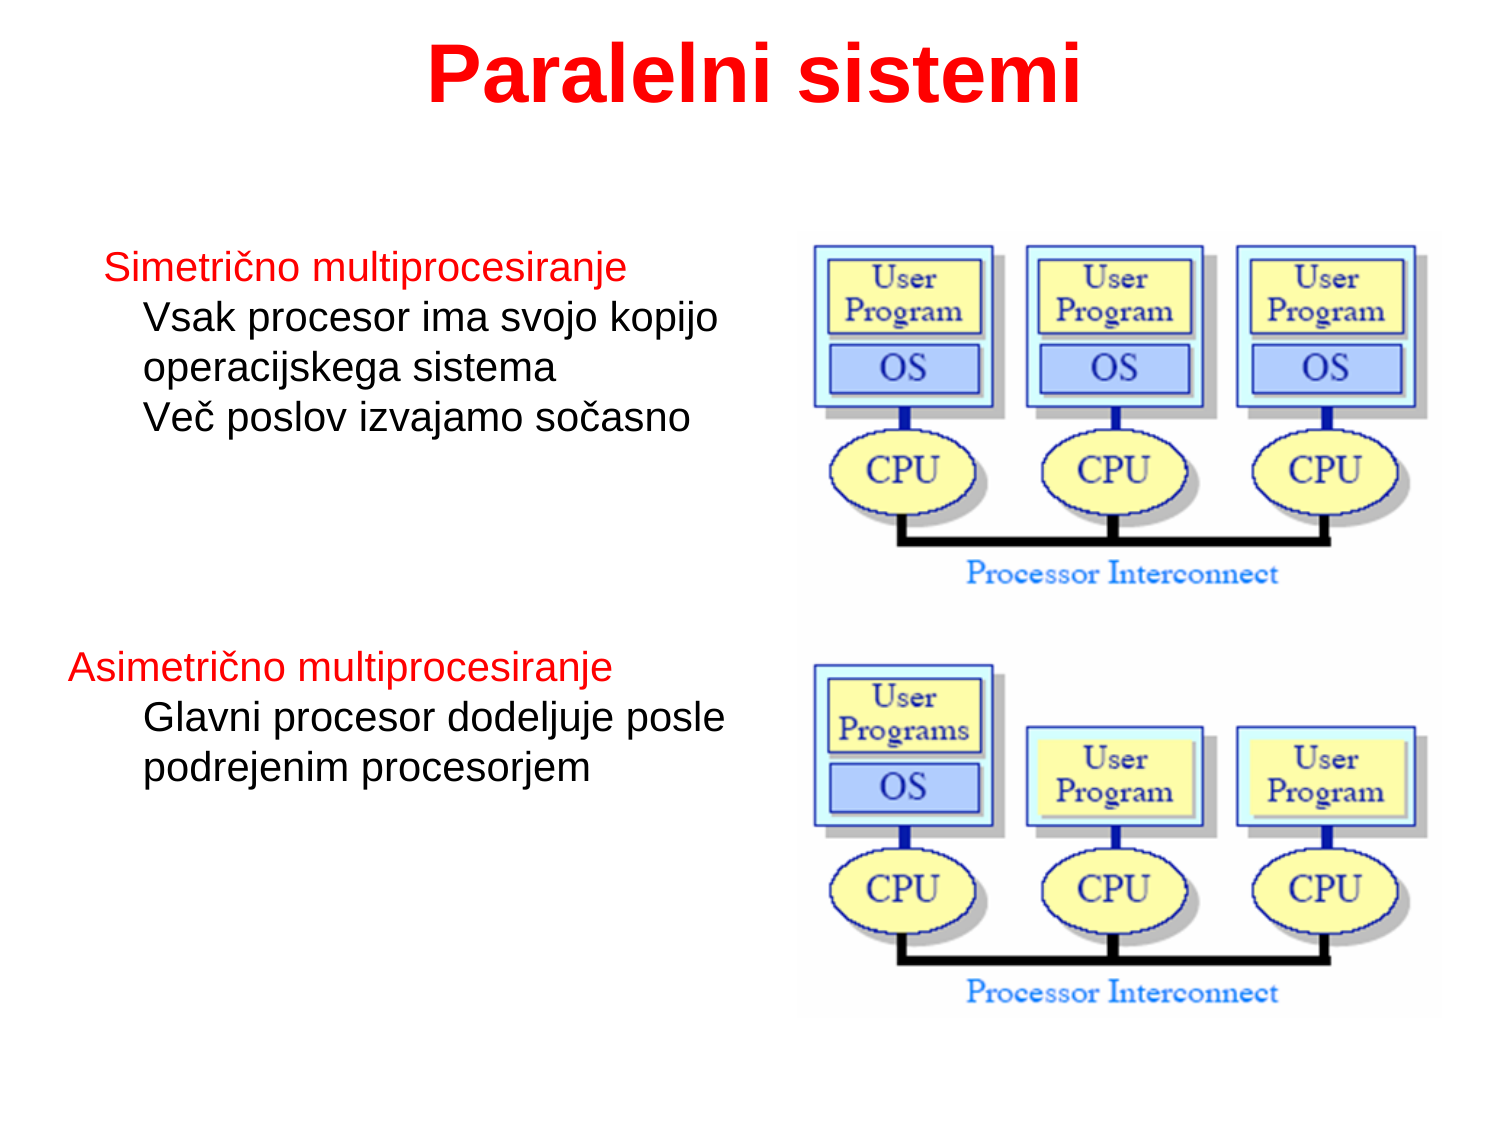

# Paralelni sistemi
Simetrično multiprocesiranje
Vsak procesor ima svojo kopijo operacijskega sistema
Več poslov izvajamo sočasno
Asimetrično multiprocesiranje
Glavni procesor dodeljuje posle podrejenim procesorjem